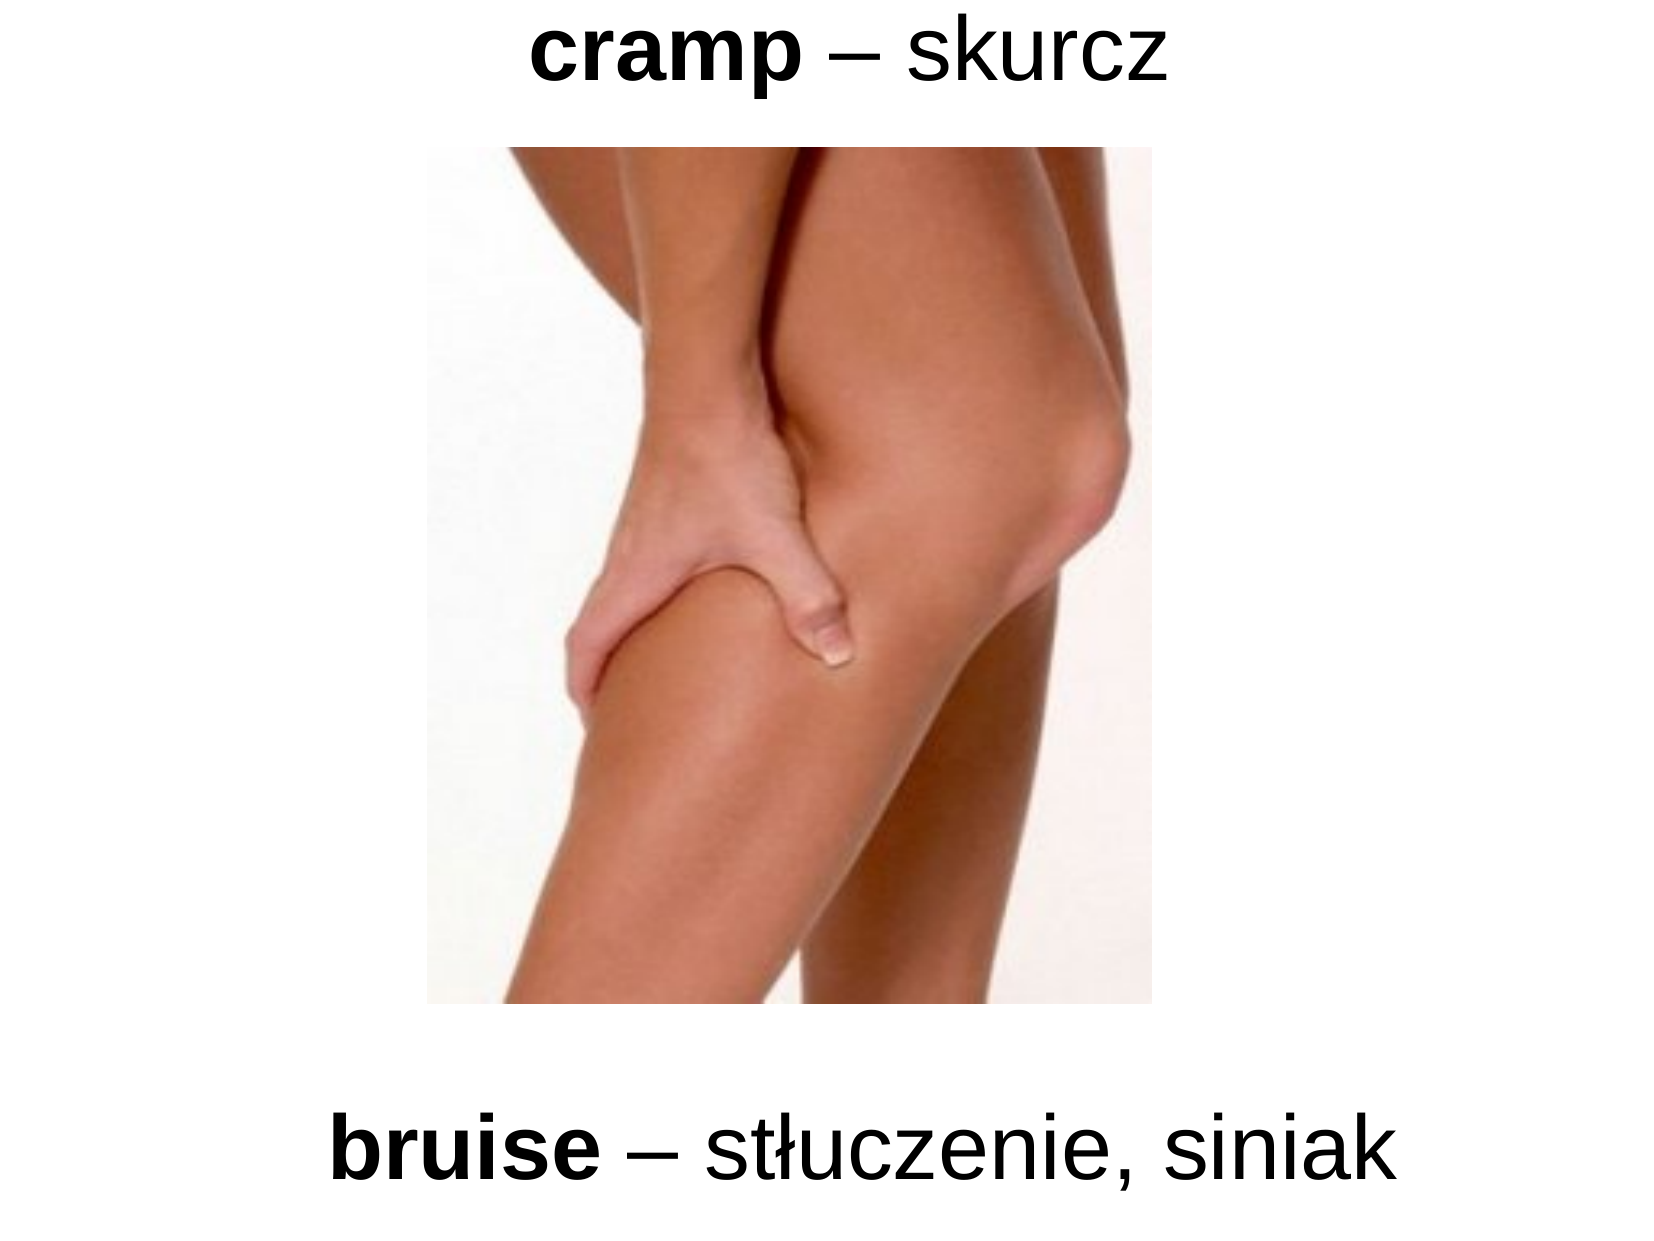

# cramp – skurcz bruise – stłuczenie, siniak